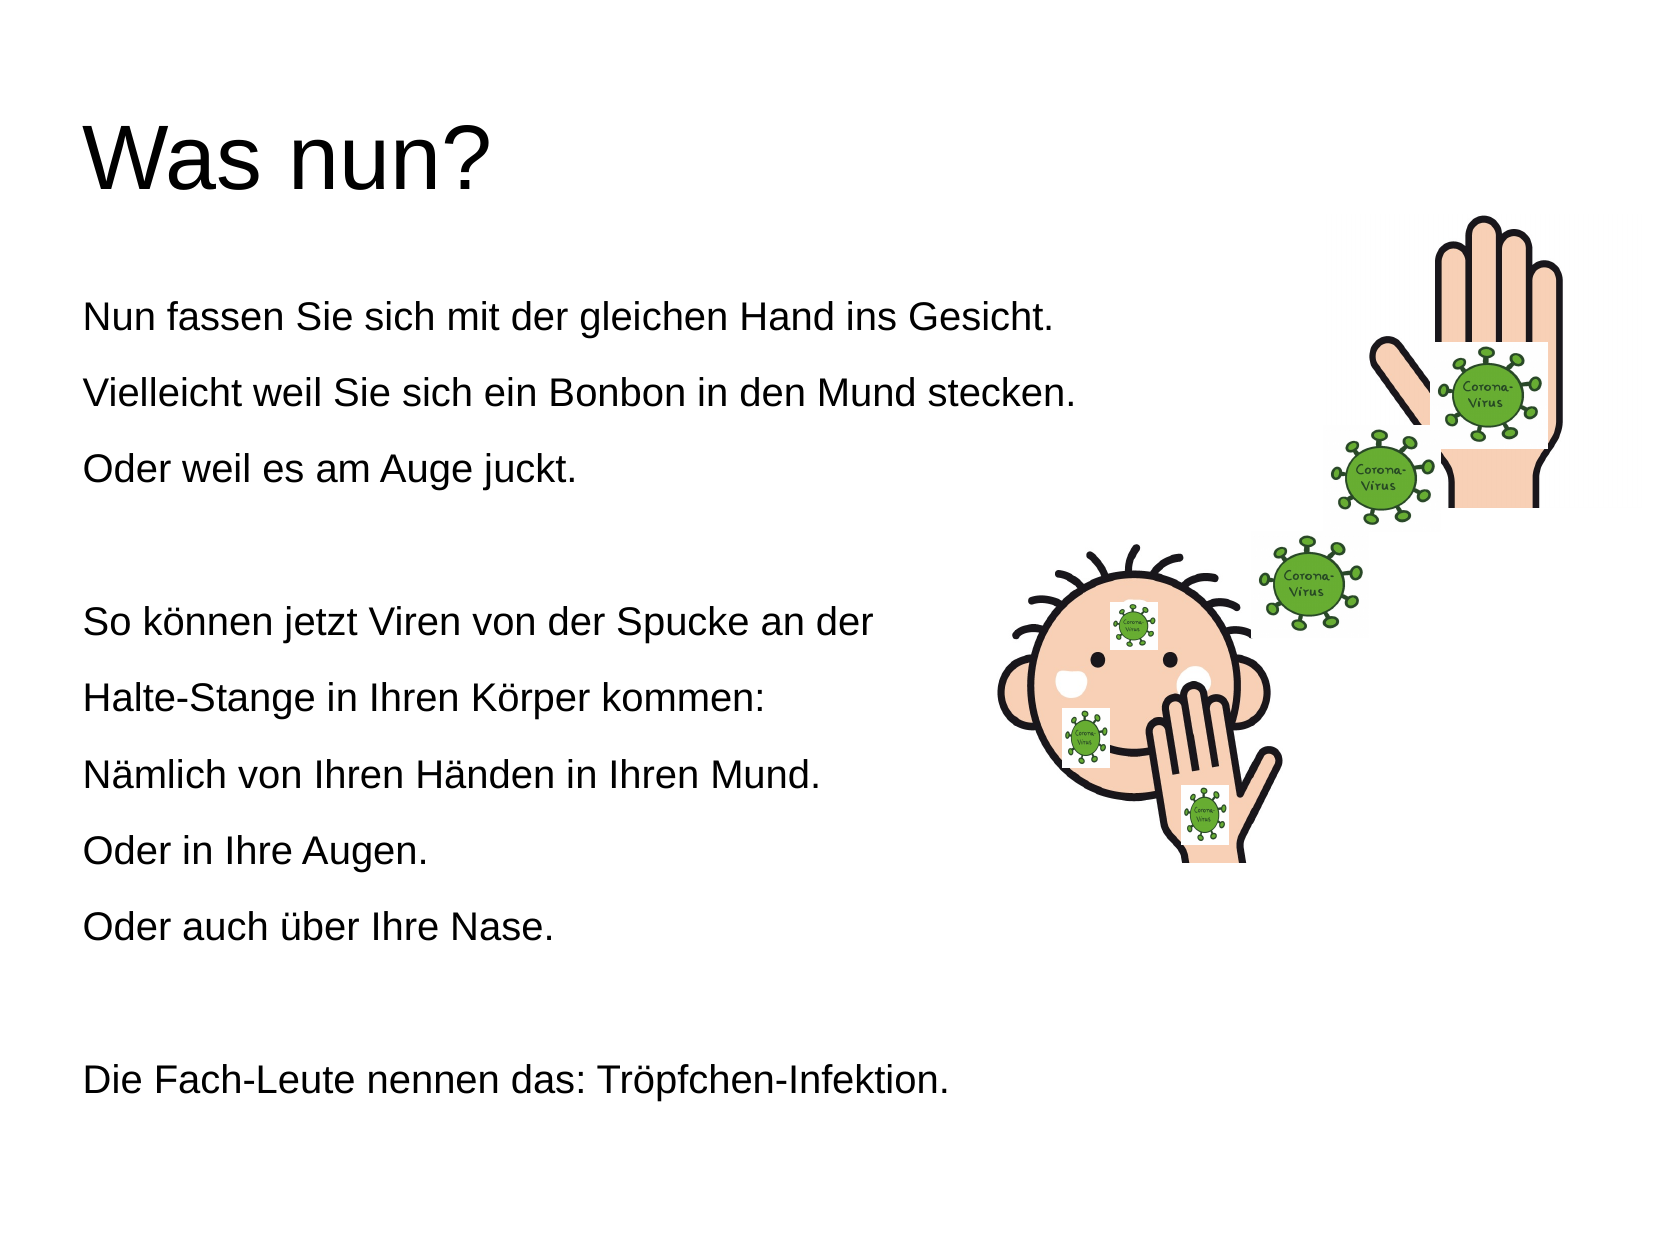

# Was nun?
Nun fassen Sie sich mit der gleichen Hand ins Gesicht.
Vielleicht weil Sie sich ein Bonbon in den Mund stecken.
Oder weil es am Auge juckt.
So können jetzt Viren von der Spucke an der
Halte-Stange in Ihren Körper kommen:
Nämlich von Ihren Händen in Ihren Mund.
Oder in Ihre Augen.
Oder auch über Ihre Nase.
Die Fach-Leute nennen das: Tröpfchen-Infektion.